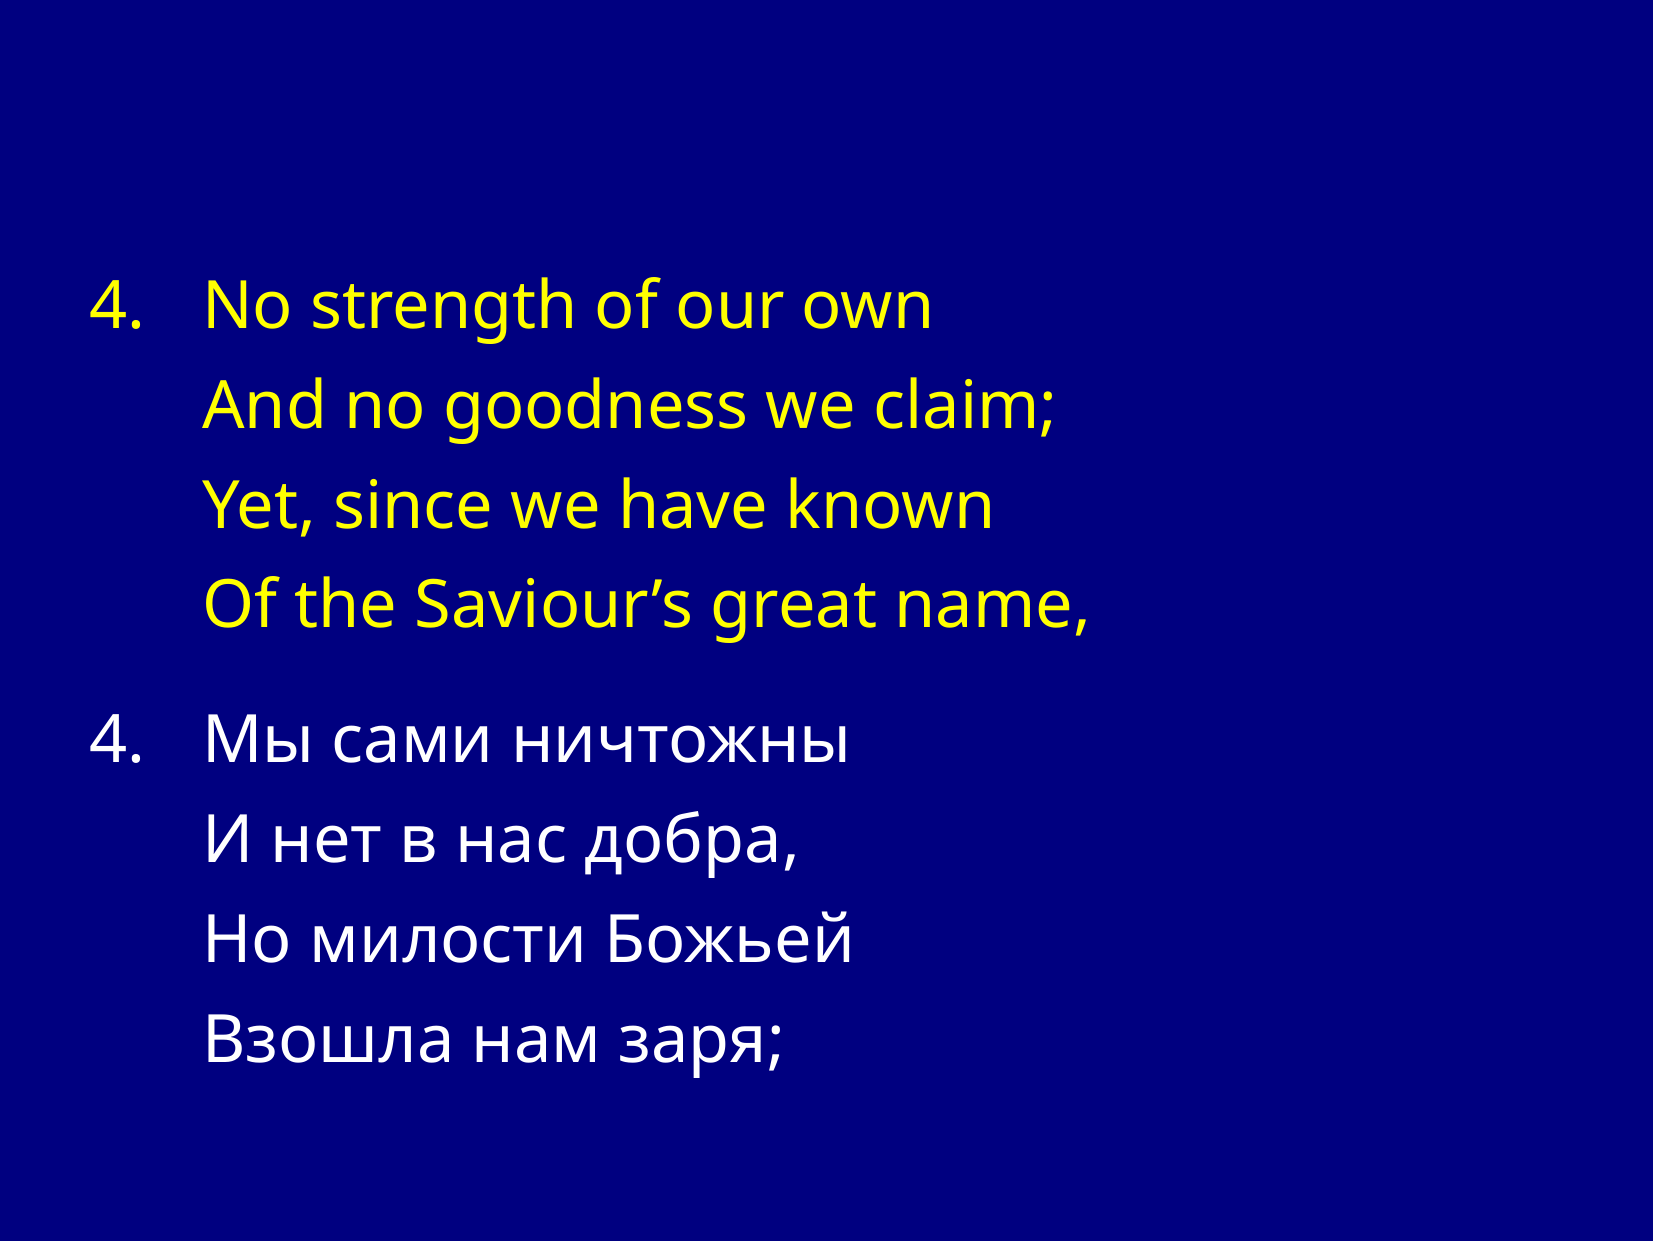

4.	No strength of our own
	And no goodness we claim;
	Yet, since we have known
	Of the Saviour’s great name,
4.	Мы сами ничтожны
	И нет в нас добра,
	Но милости Божьей
	Взошла нам заря;